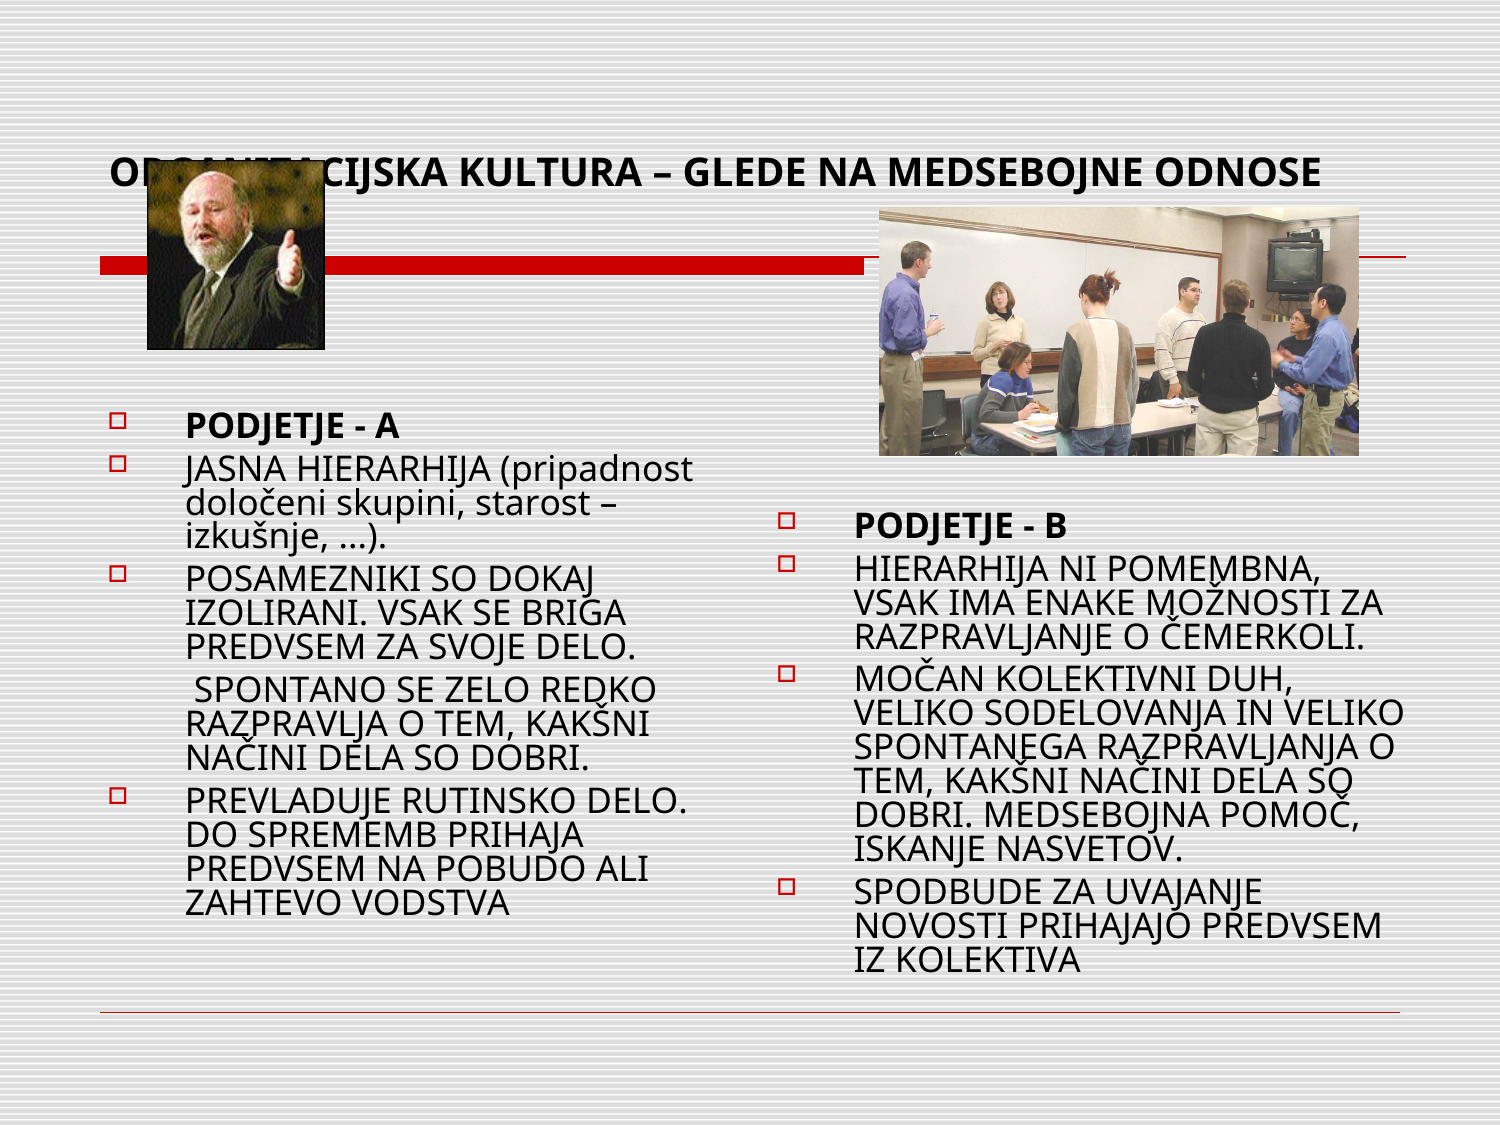

# ORGANIZACIJSKA KULTURA – GLEDE NA MEDSEBOJNE ODNOSE
PODJETJE - A
JASNA HIERARHIJA (pripadnost določeni skupini, starost – izkušnje, ...).
POSAMEZNIKI SO DOKAJ IZOLIRANI. VSAK SE BRIGA PREDVSEM ZA SVOJE DELO.
	 SPONTANO SE ZELO REDKO RAZPRAVLJA O TEM, KAKŠNI NAČINI DELA SO DOBRI.
PREVLADUJE RUTINSKO DELO. DO SPREMEMB PRIHAJA PREDVSEM NA POBUDO ALI ZAHTEVO VODSTVA
PODJETJE - B
HIERARHIJA NI POMEMBNA, VSAK IMA ENAKE MOŽNOSTI ZA RAZPRAVLJANJE O ČEMERKOLI.
MOČAN KOLEKTIVNI DUH, VELIKO SODELOVANJA IN VELIKO SPONTANEGA RAZPRAVLJANJA O TEM, KAKŠNI NAČINI DELA SO DOBRI. MEDSEBOJNA POMOČ, ISKANJE NASVETOV.
SPODBUDE ZA UVAJANJE NOVOSTI PRIHAJAJO PREDVSEM IZ KOLEKTIVA